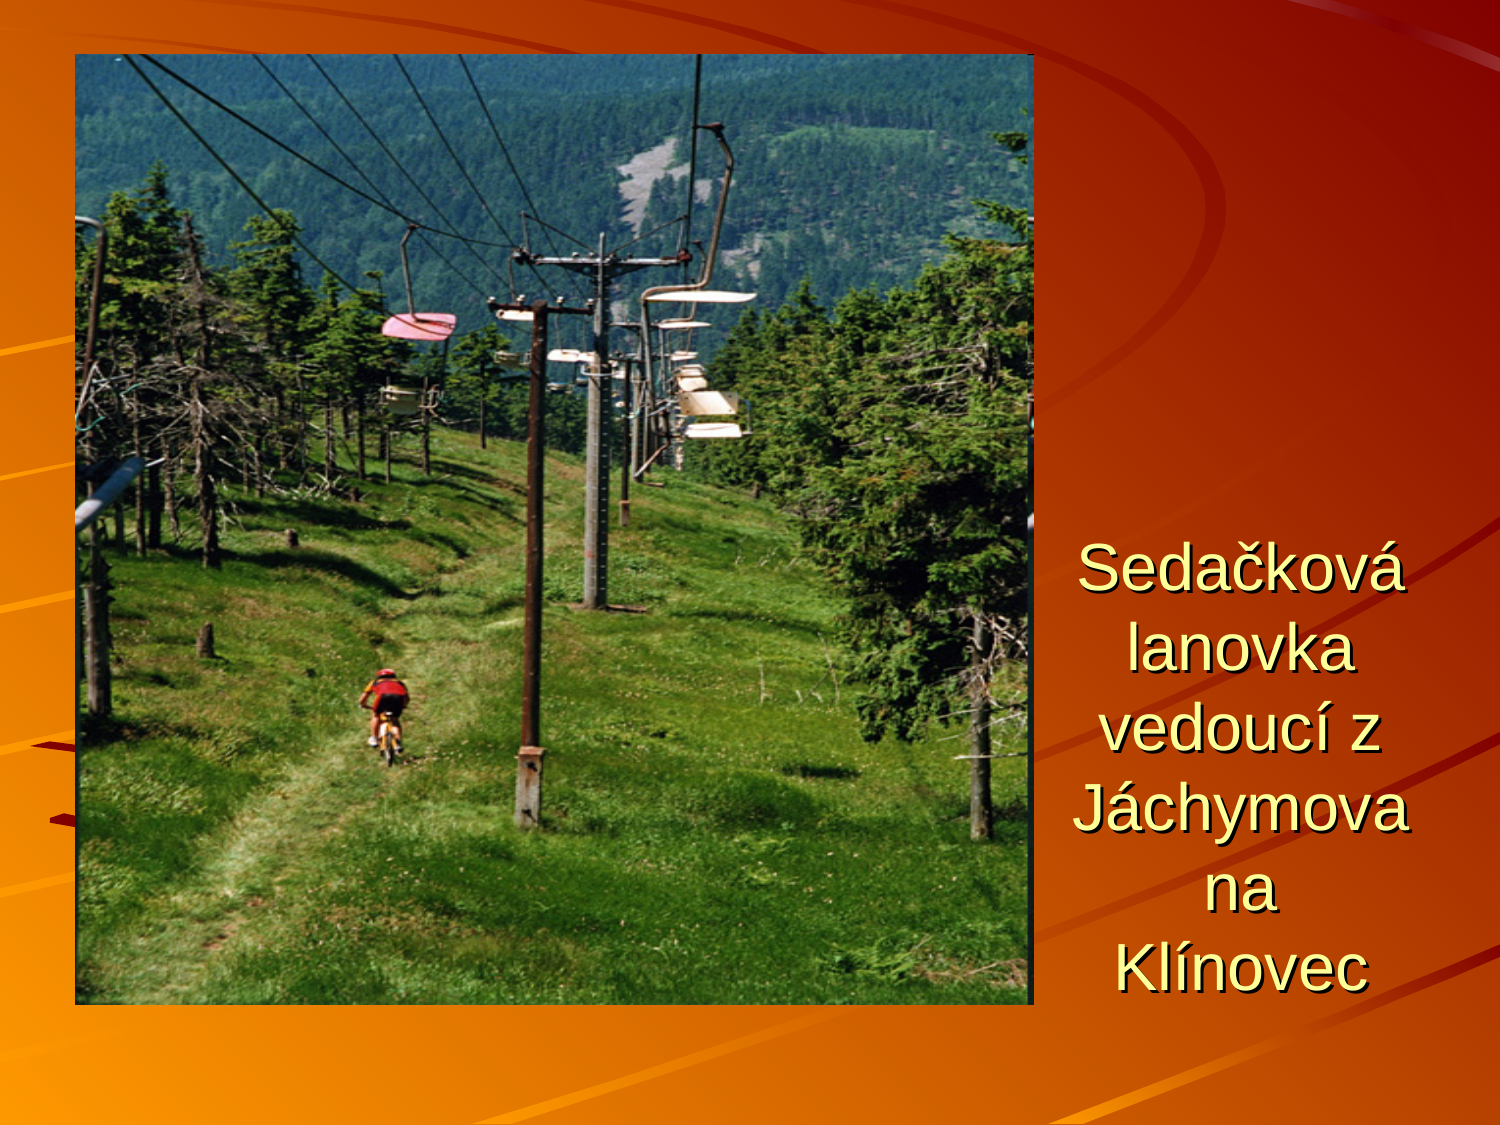

# Sedačková lanovka vedoucí z Jáchymova na Klínovec